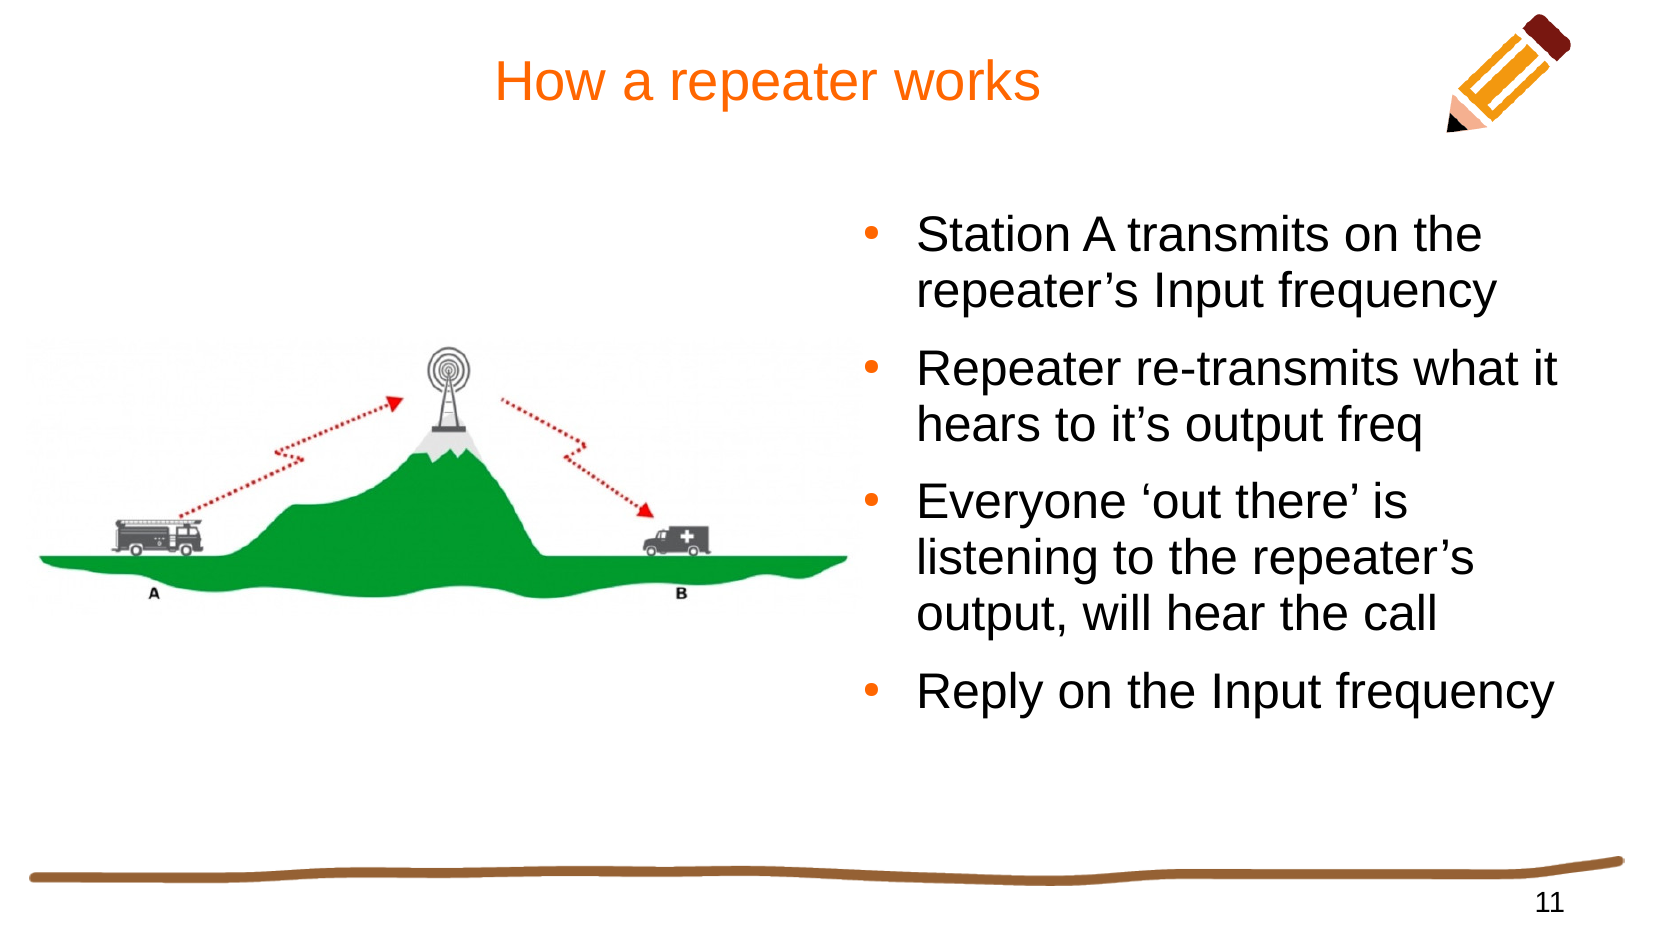

# How a repeater works
Station A transmits on the repeater’s Input frequency
Repeater re-transmits what it hears to it’s output freq
Everyone ‘out there’ is listening to the repeater’s output, will hear the call
Reply on the Input frequency
11